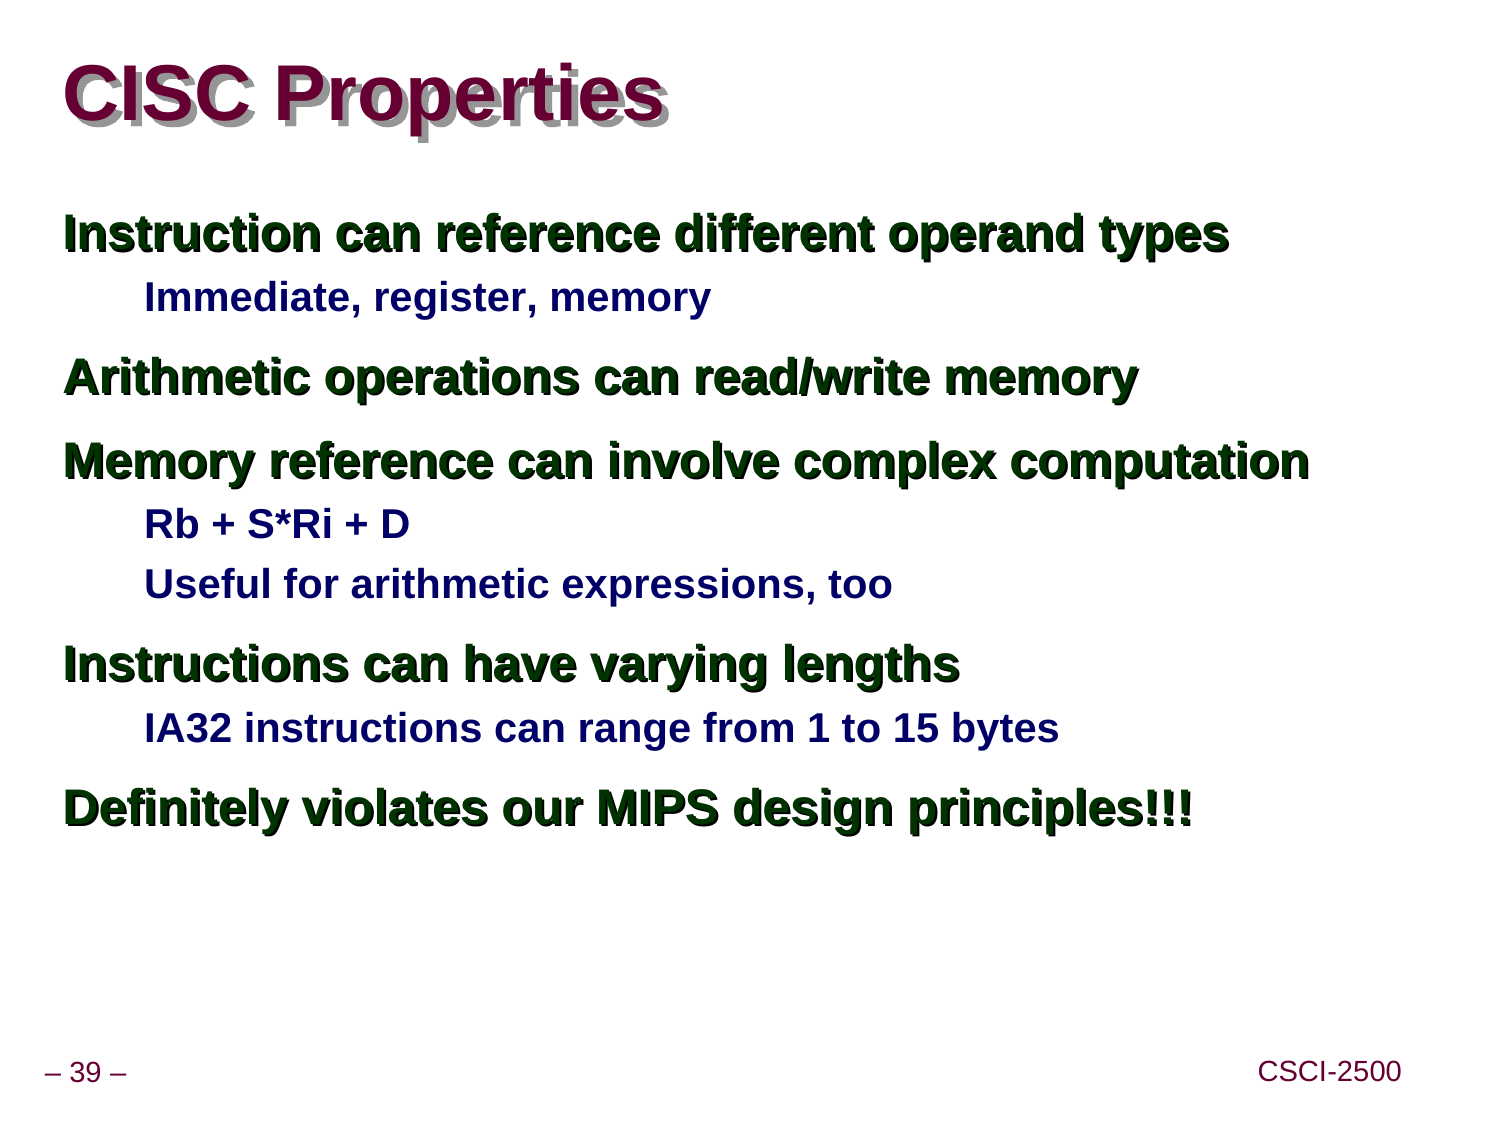

# CISC Properties
Instruction can reference different operand types
Immediate, register, memory
Arithmetic operations can read/write memory
Memory reference can involve complex computation
Rb + S*Ri + D
Useful for arithmetic expressions, too
Instructions can have varying lengths
IA32 instructions can range from 1 to 15 bytes
Definitely violates our MIPS design principles!!!